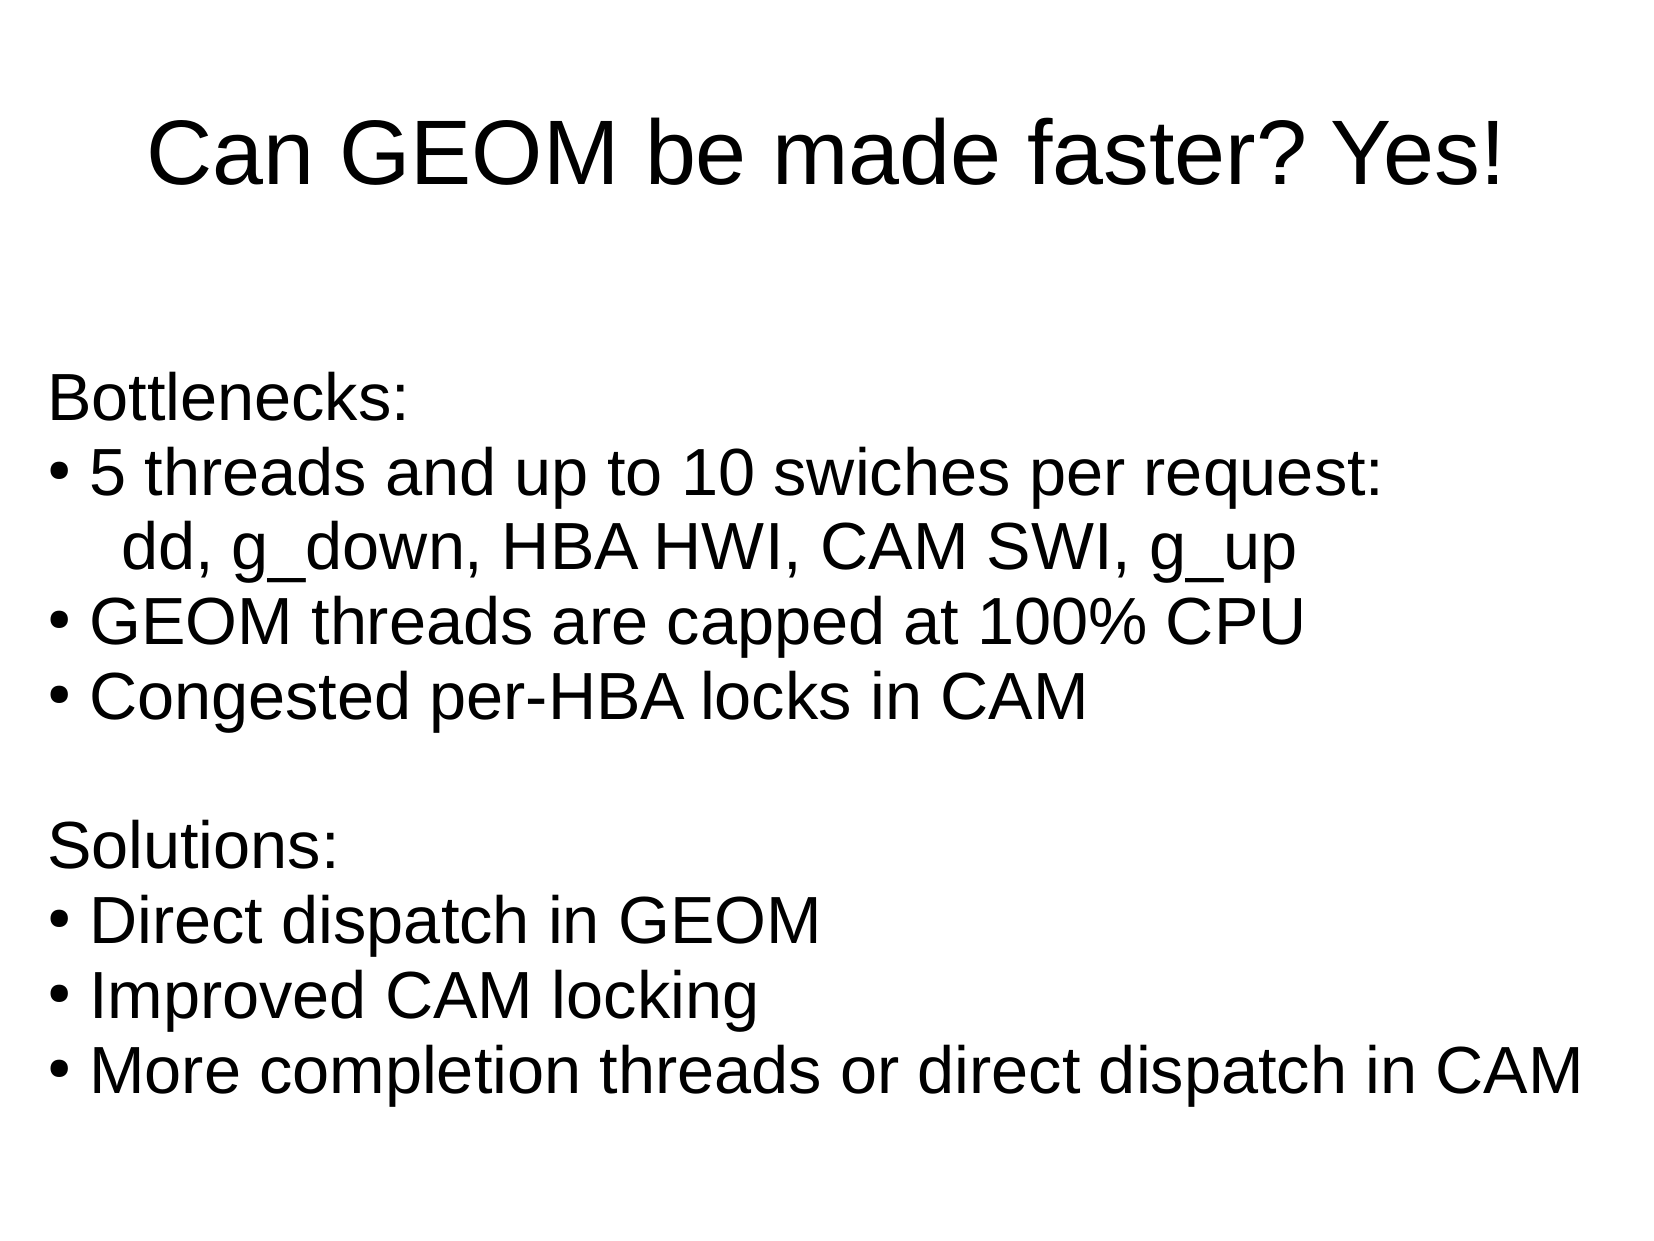

Can GEOM be made faster? Yes!
# Bottlenecks:
 5 threads and up to 10 swiches per request:
	dd, g_down, HBA HWI, CAM SWI, g_up
 GEOM threads are capped at 100% CPU
 Congested per-HBA locks in CAM
Solutions:
 Direct dispatch in GEOM
 Improved CAM locking
 More completion threads or direct dispatch in CAM